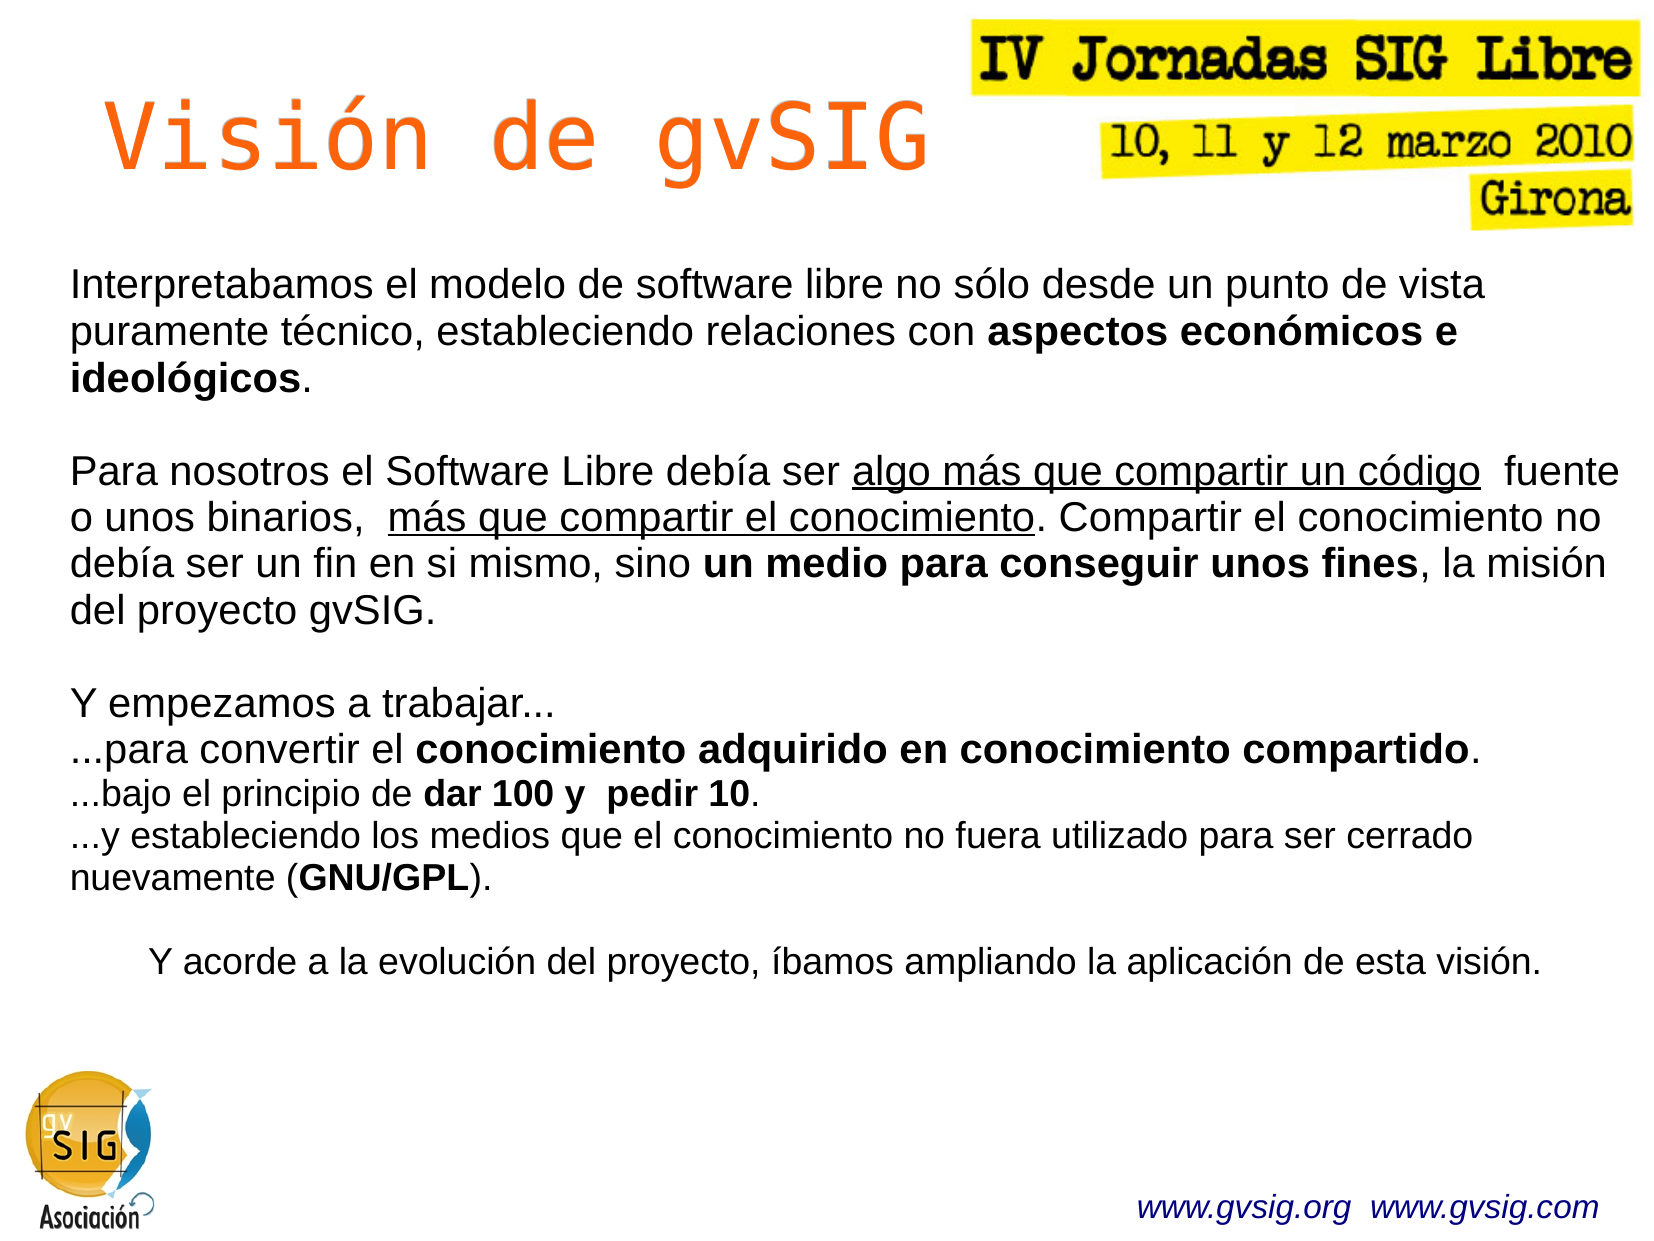

Visión de gvSIG
Interpretabamos el modelo de software libre no sólo desde un punto de vista puramente técnico, estableciendo relaciones con aspectos económicos e ideológicos.
Para nosotros el Software Libre debía ser algo más que compartir un código fuente o unos binarios, más que compartir el conocimiento. Compartir el conocimiento no debía ser un fin en si mismo, sino un medio para conseguir unos fines, la misión del proyecto gvSIG.
Y empezamos a trabajar...
...para convertir el conocimiento adquirido en conocimiento compartido.
...bajo el principio de dar 100 y pedir 10.
...y estableciendo los medios que el conocimiento no fuera utilizado para ser cerrado nuevamente (GNU/GPL).
Y acorde a la evolución del proyecto, íbamos ampliando la aplicación de esta visión.